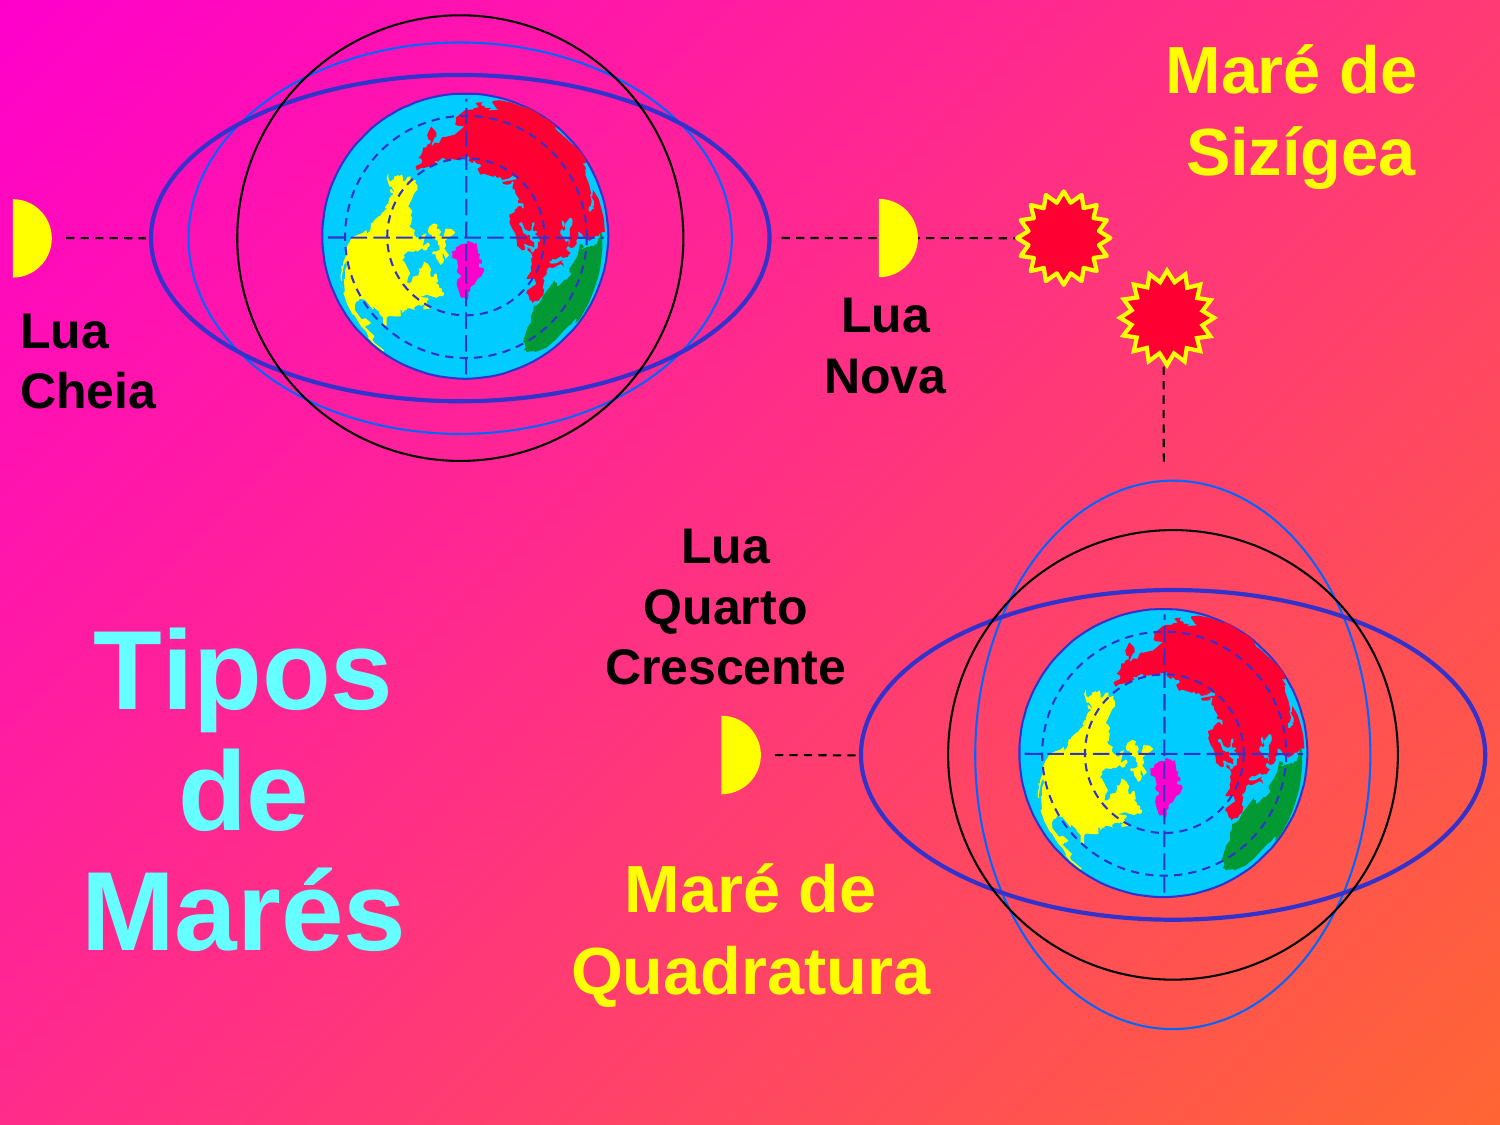

Maré de
Sizígea
Lua
Quarto
Crescente
Maré de
Quadratura
Lua
Nova
Lua
Cheia
# Tipos de Marés